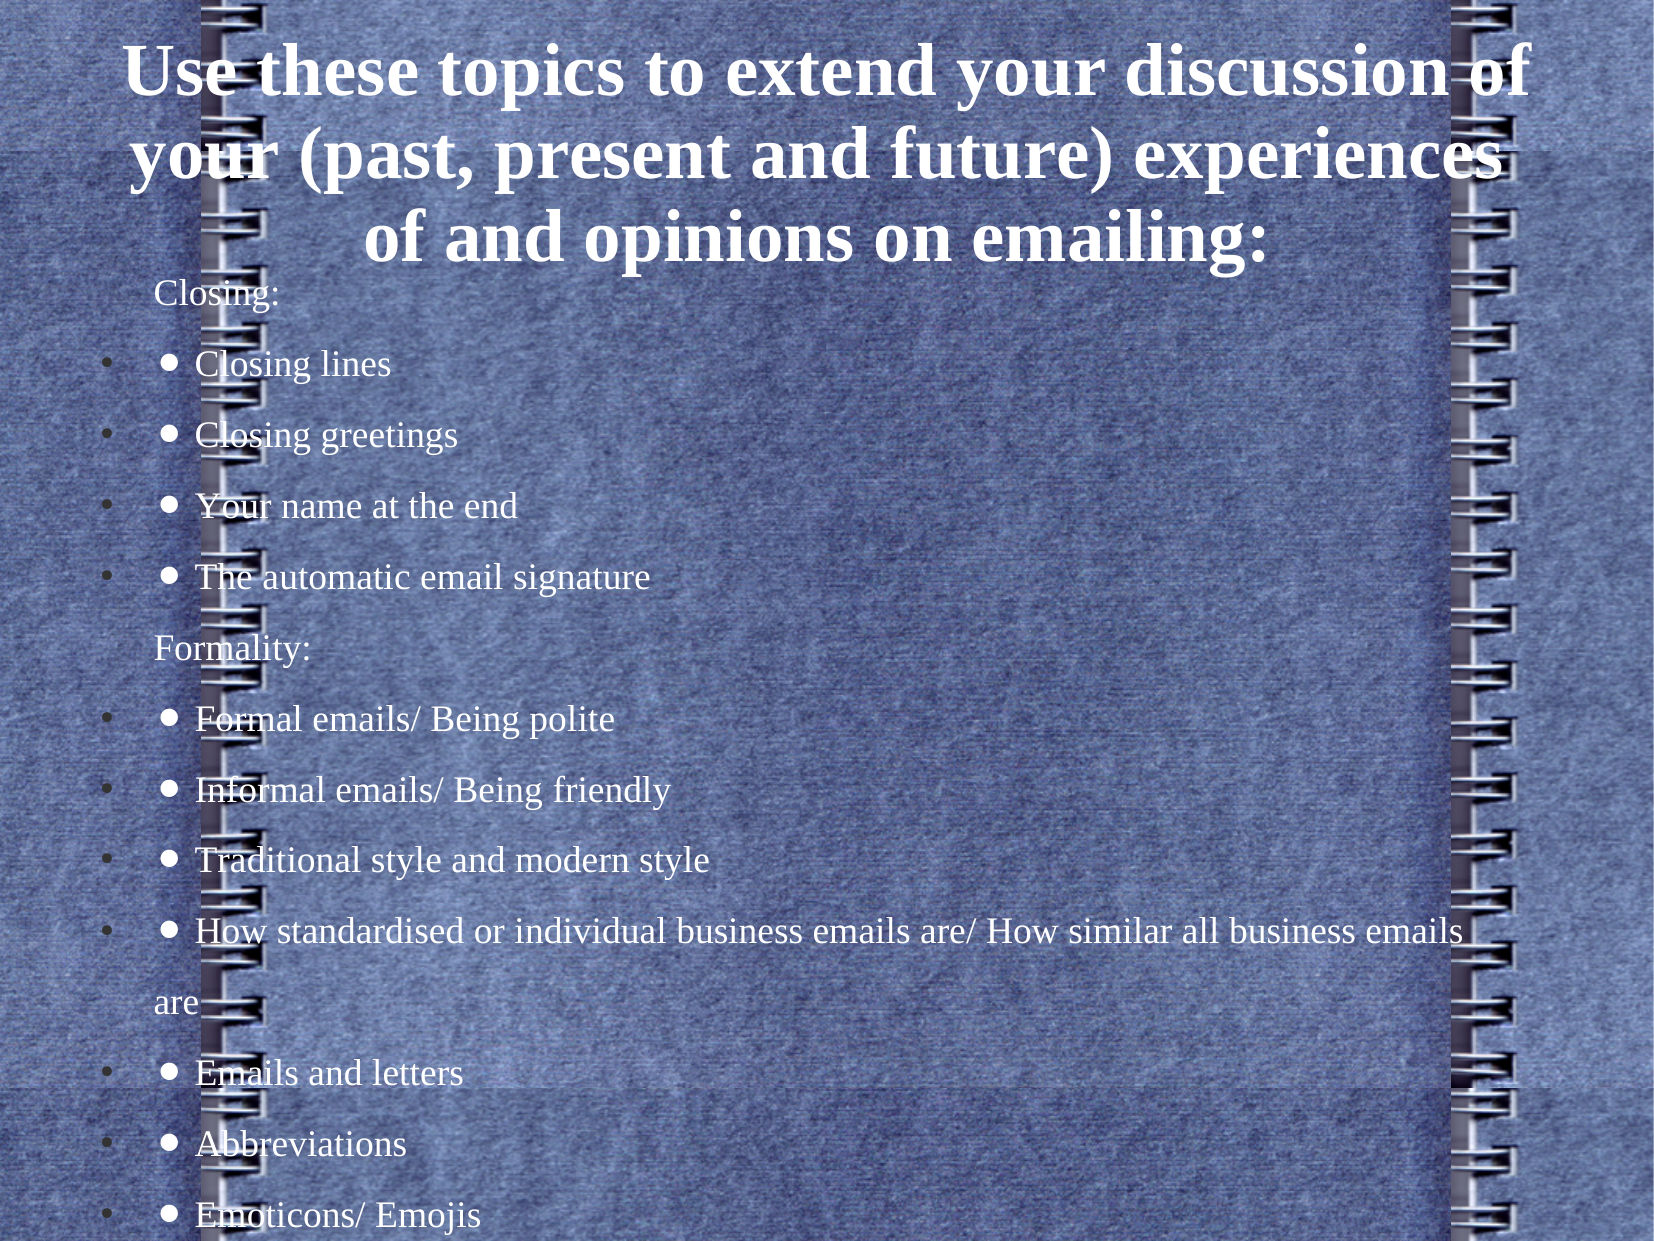

# Use these topics to extend your discussion of your (past, present and future) experiences of and opinions on emailing:
Closing:
⚫ Closing lines
⚫ Closing greetings
⚫ Your name at the end
⚫ The automatic email signature
Formality:
⚫ Formal emails/ Being polite
⚫ Informal emails/ Being friendly
⚫ Traditional style and modern style
⚫ How standardised or individual business emails are/ How similar all business emails
are
⚫ Emails and letters
⚫ Abbreviations
⚫ Emoticons/ Emojis